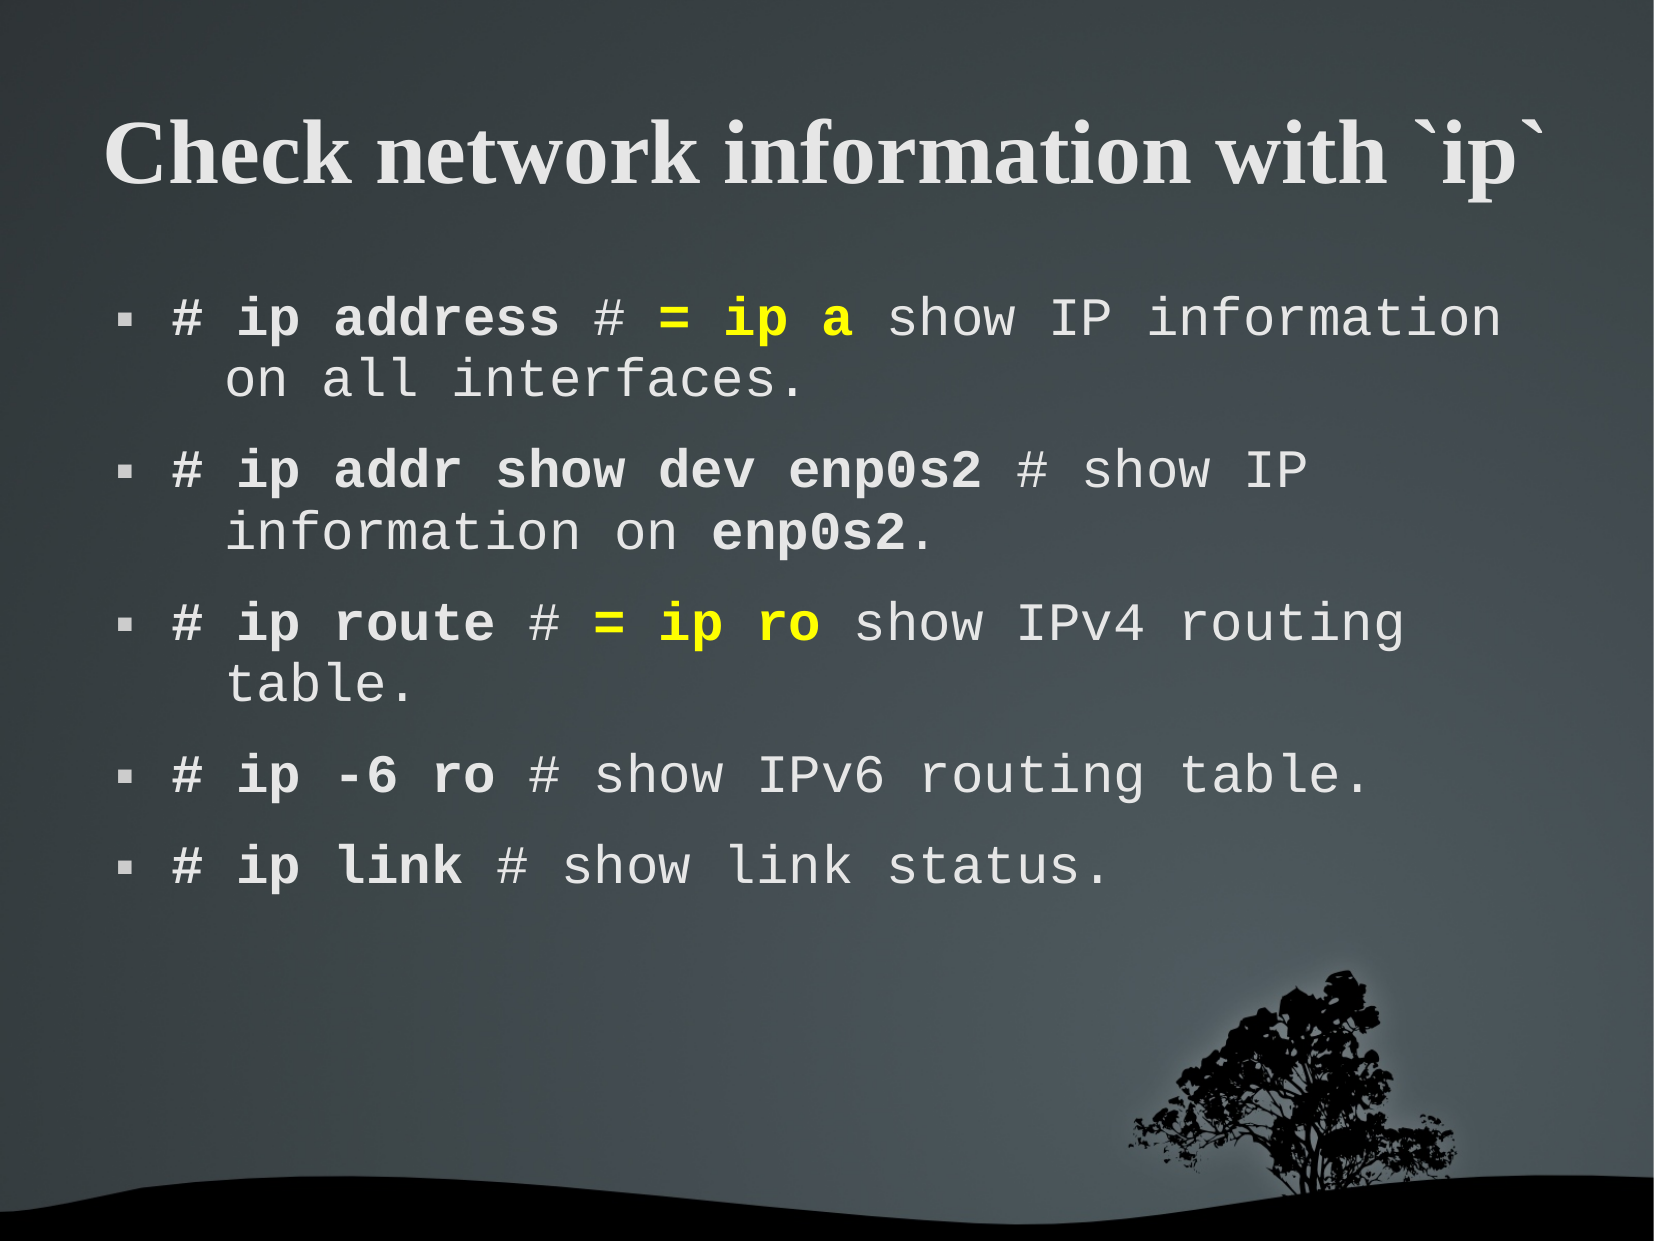

# Check network information with `ip`
# ip address # = ip a show IP information on all interfaces.
# ip addr show dev enp0s2 # show IP information on enp0s2.
# ip route # = ip ro show IPv4 routing table.
# ip -6 ro # show IPv6 routing table.
# ip link # show link status.